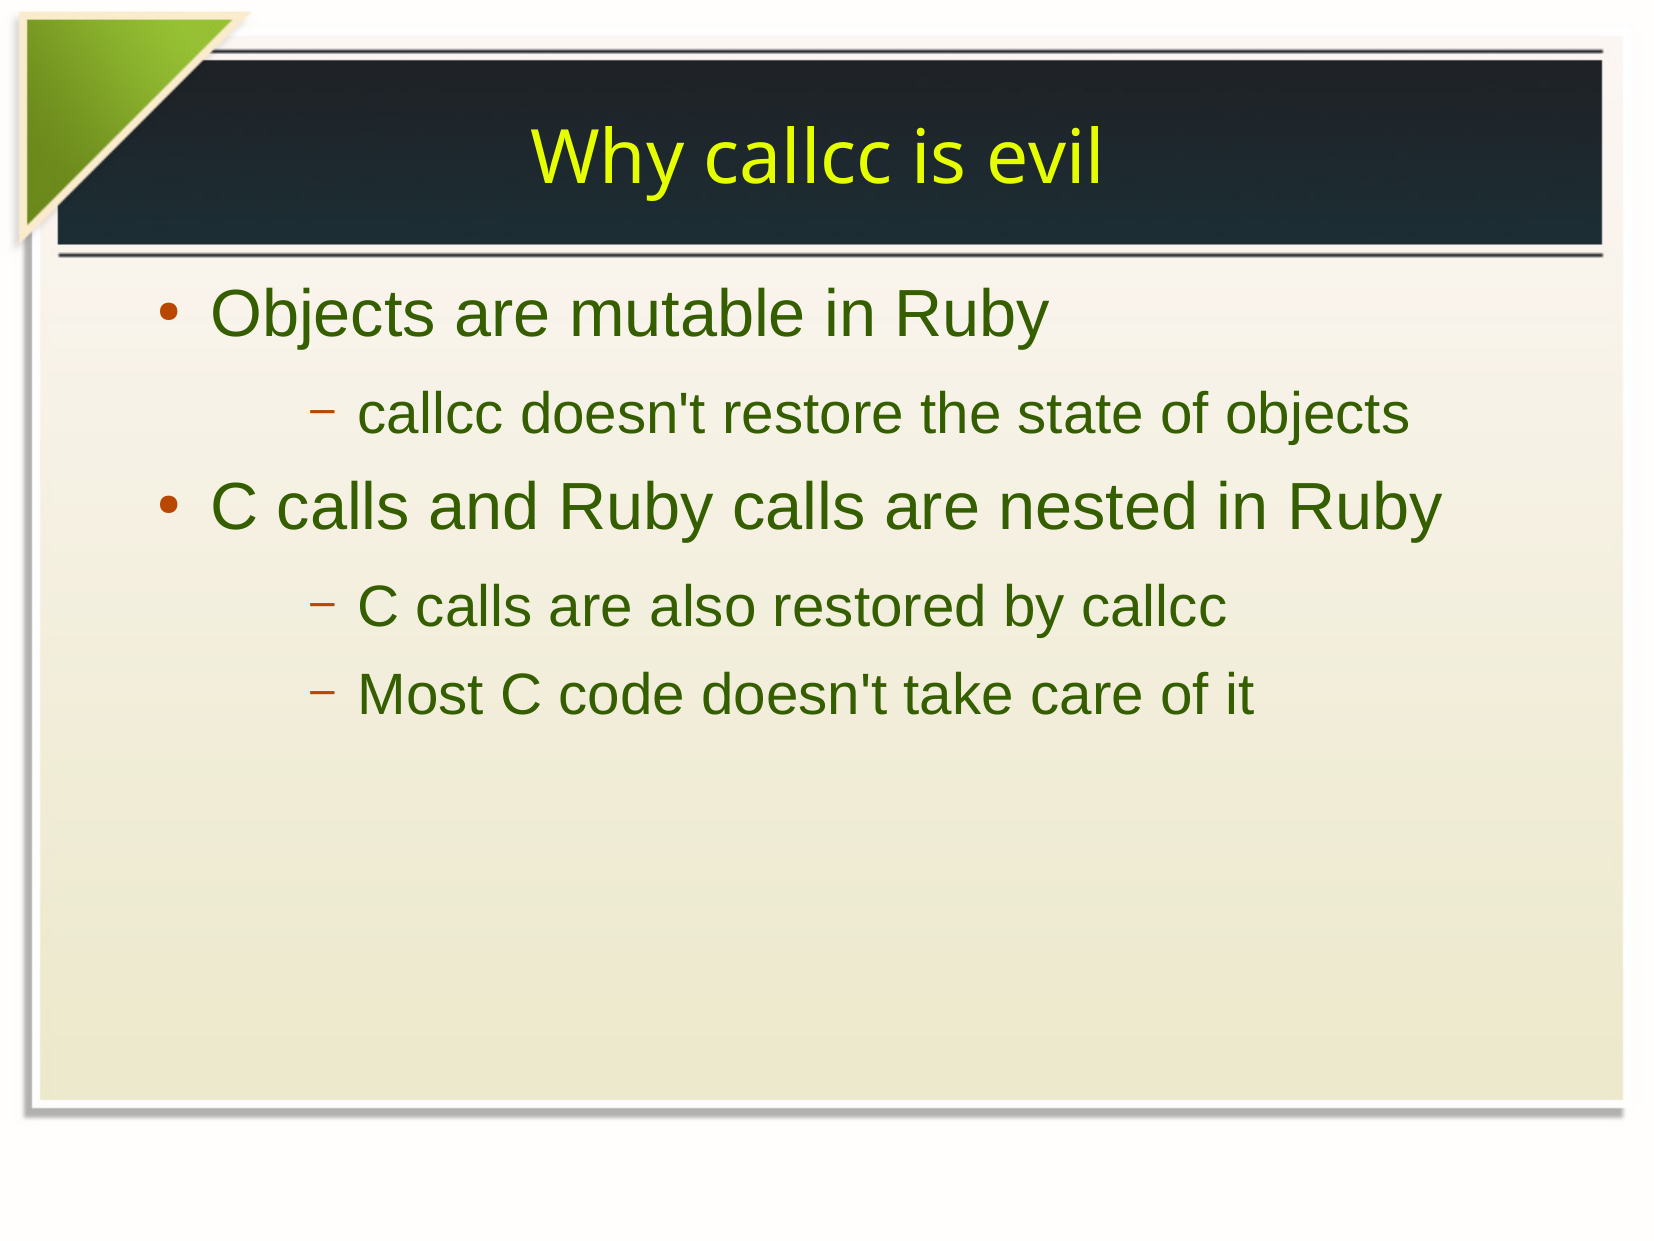

# Why callcc is evil
Objects are mutable in Ruby
callcc doesn't restore the state of objects
C calls and Ruby calls are nested in Ruby
C calls are also restored by callcc
Most C code doesn't take care of it